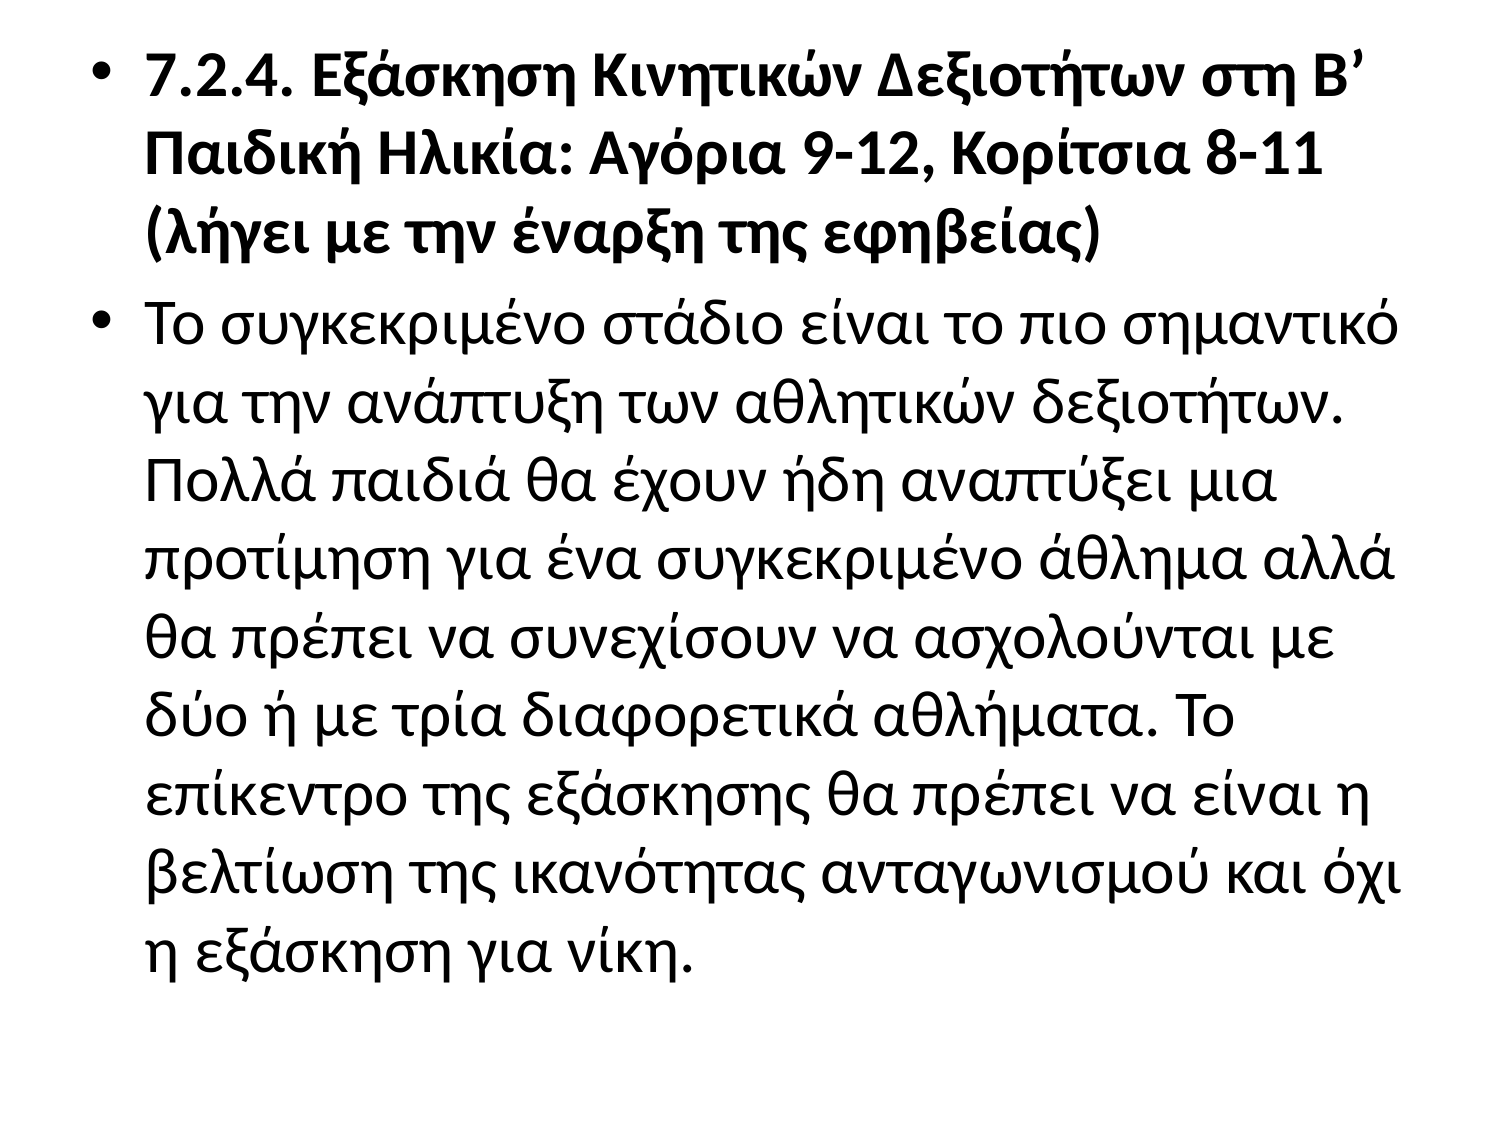

# 7.2.4. Εξάσκηση Κινητικών Δεξιοτήτων στη Β’ Παιδική Ηλικία: Αγόρια 9-12, Κορίτσια 8-11 (λήγει με την έναρξη της εφηβείας)
Το συγκεκριμένο στάδιο είναι το πιο σημαντικό για την ανάπτυξη των αθλητικών δεξιοτήτων. Πολλά παιδιά θα έχουν ήδη αναπτύξει μια προτίμηση για ένα συγκεκριμένο άθλημα αλλά θα πρέπει να συνεχίσουν να ασχολούνται με δύο ή με τρία διαφορετικά αθλήματα. Το επίκεντρο της εξάσκησης θα πρέπει να είναι η βελτίωση της ικανότητας ανταγωνισμού και όχι η εξάσκηση για νίκη.